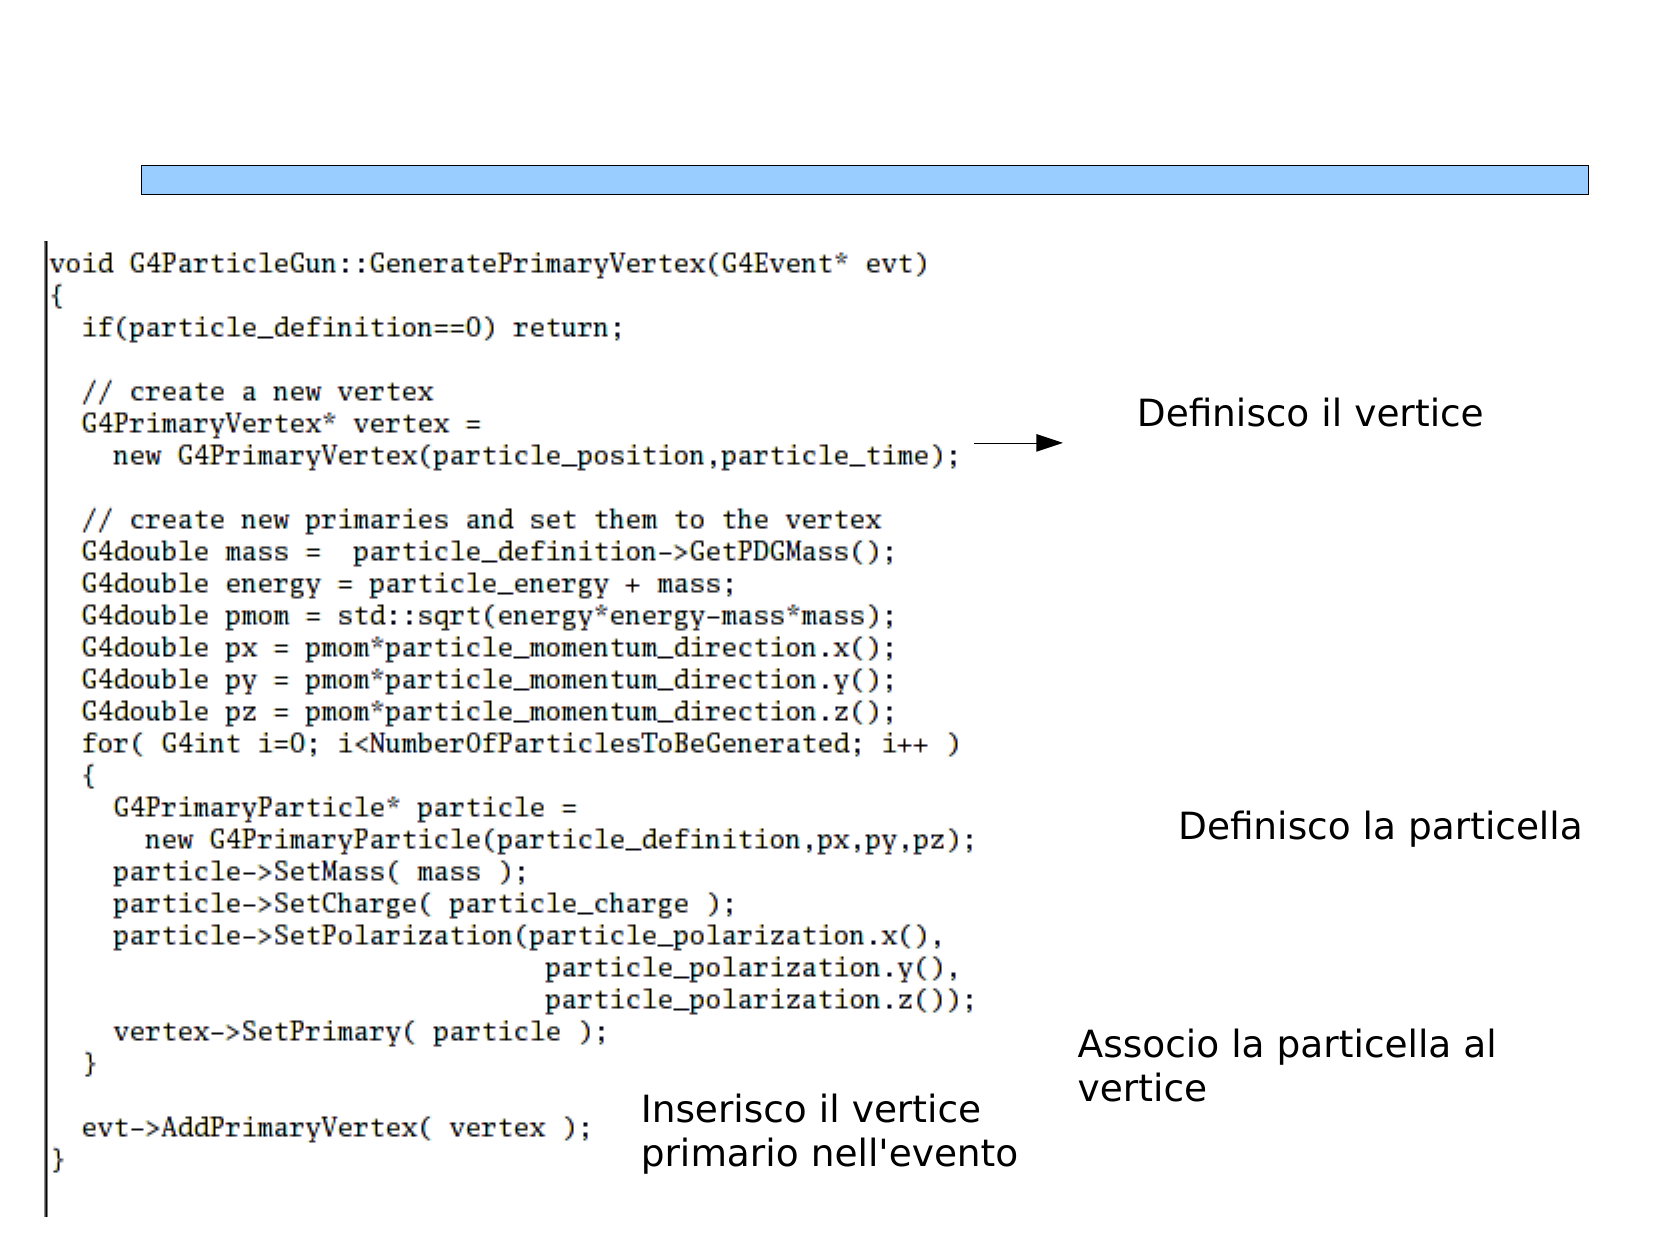

Definisco il vertice
Definisco la particella
Associo la particella al vertice
Inserisco il vertice primario nell'evento